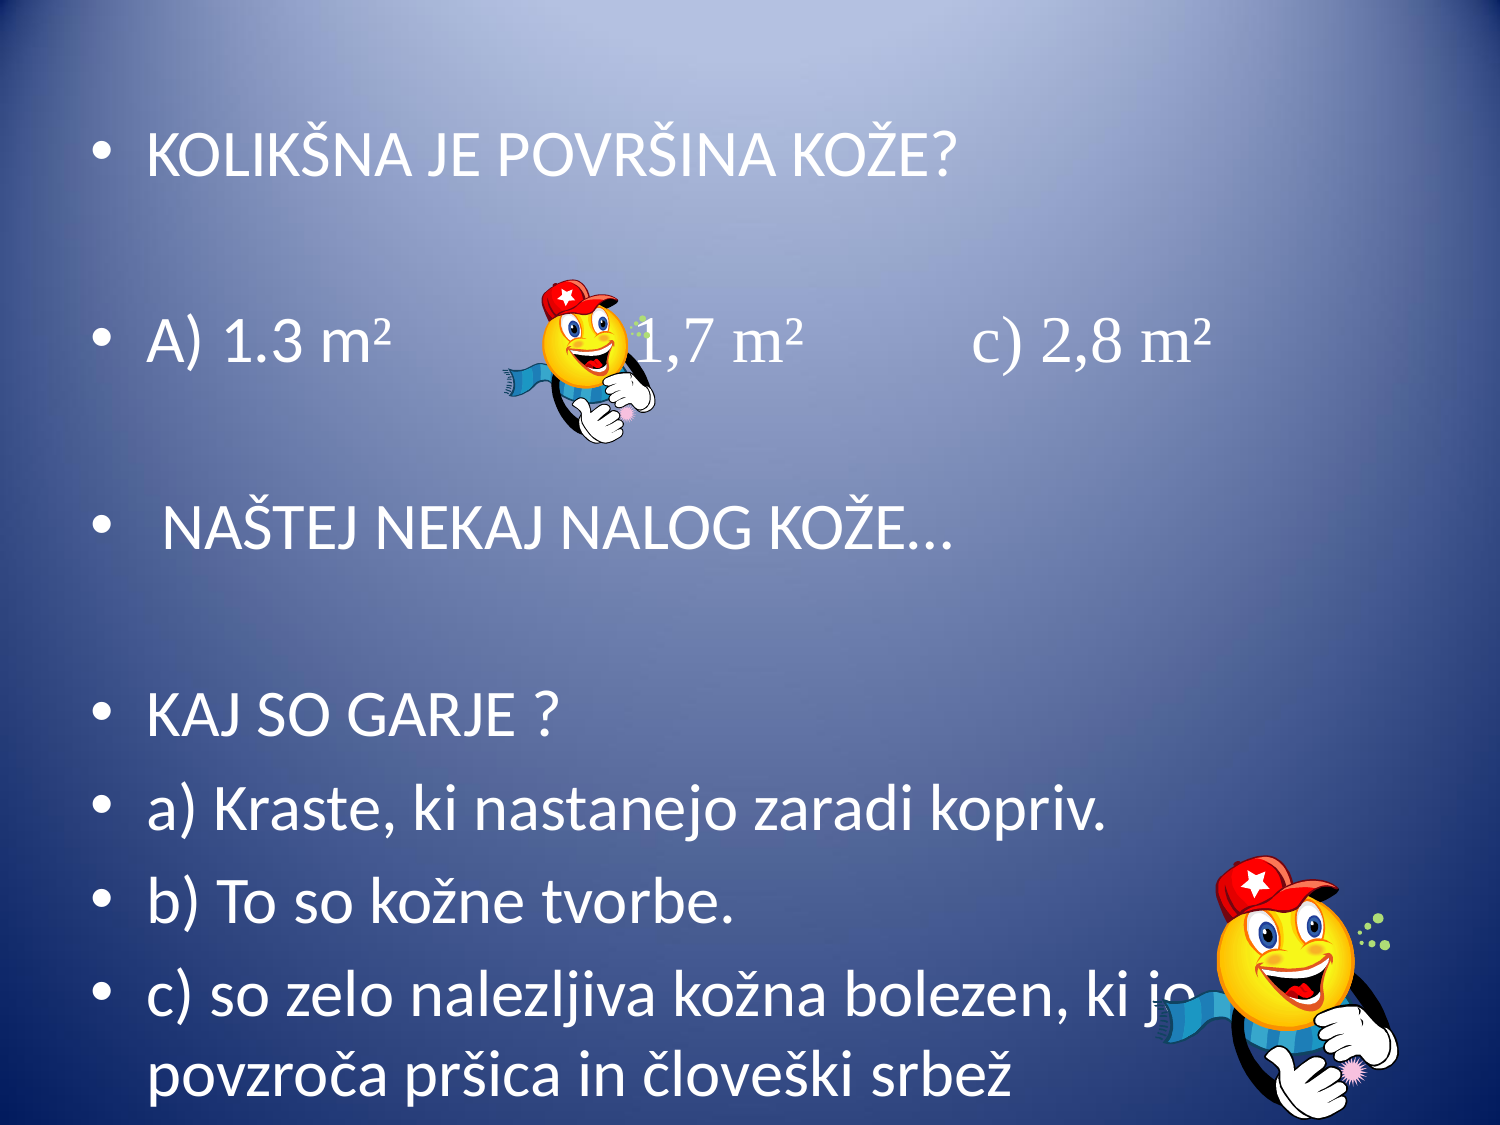

# KOLIKŠNA JE POVRŠINA KOŽE?
A) 1.3 m² b) 1,7 m² c) 2,8 m²
 NAŠTEJ NEKAJ NALOG KOŽE…
KAJ SO GARJE ?
a) Kraste, ki nastanejo zaradi kopriv.
b) To so kožne tvorbe.
c) so zelo nalezljiva kožna bolezen, ki jo povzroča pršica in človeški srbež